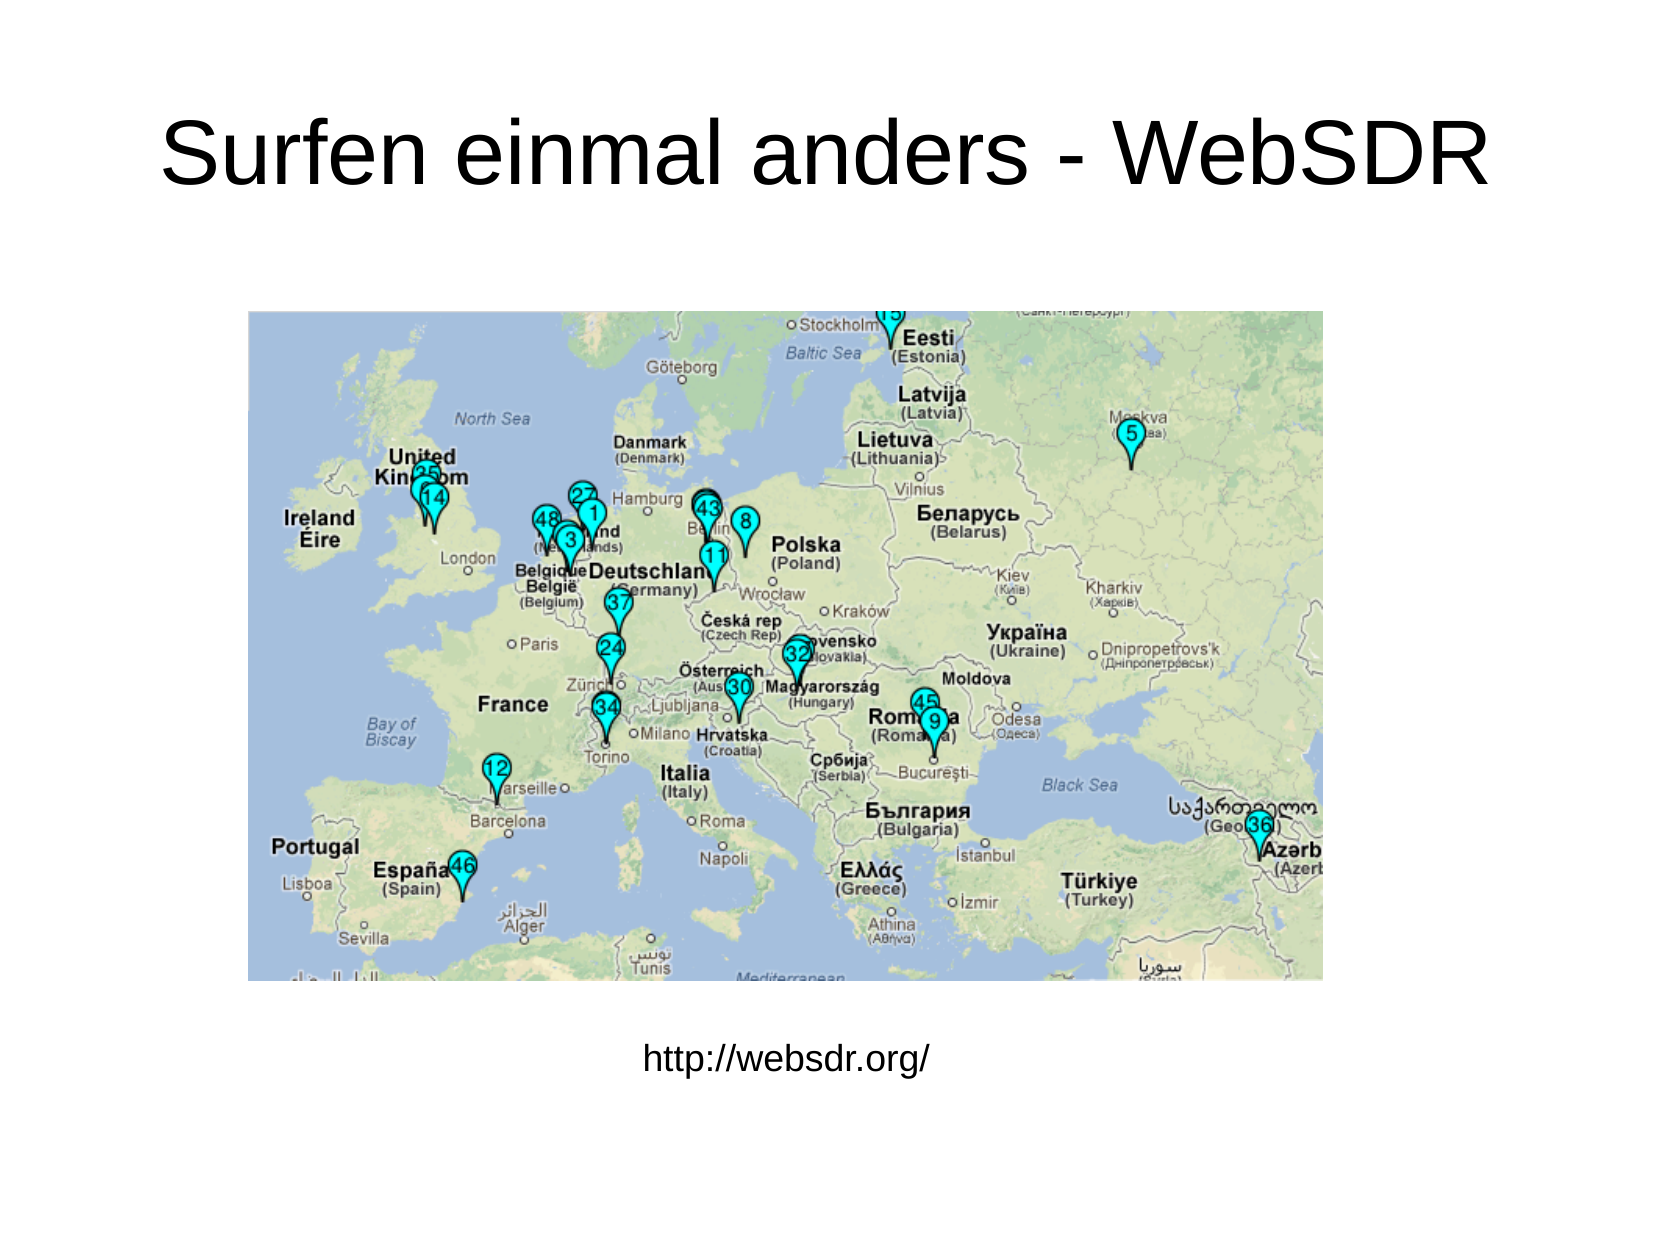

# Surfen einmal anders - WebSDR
http://websdr.org/